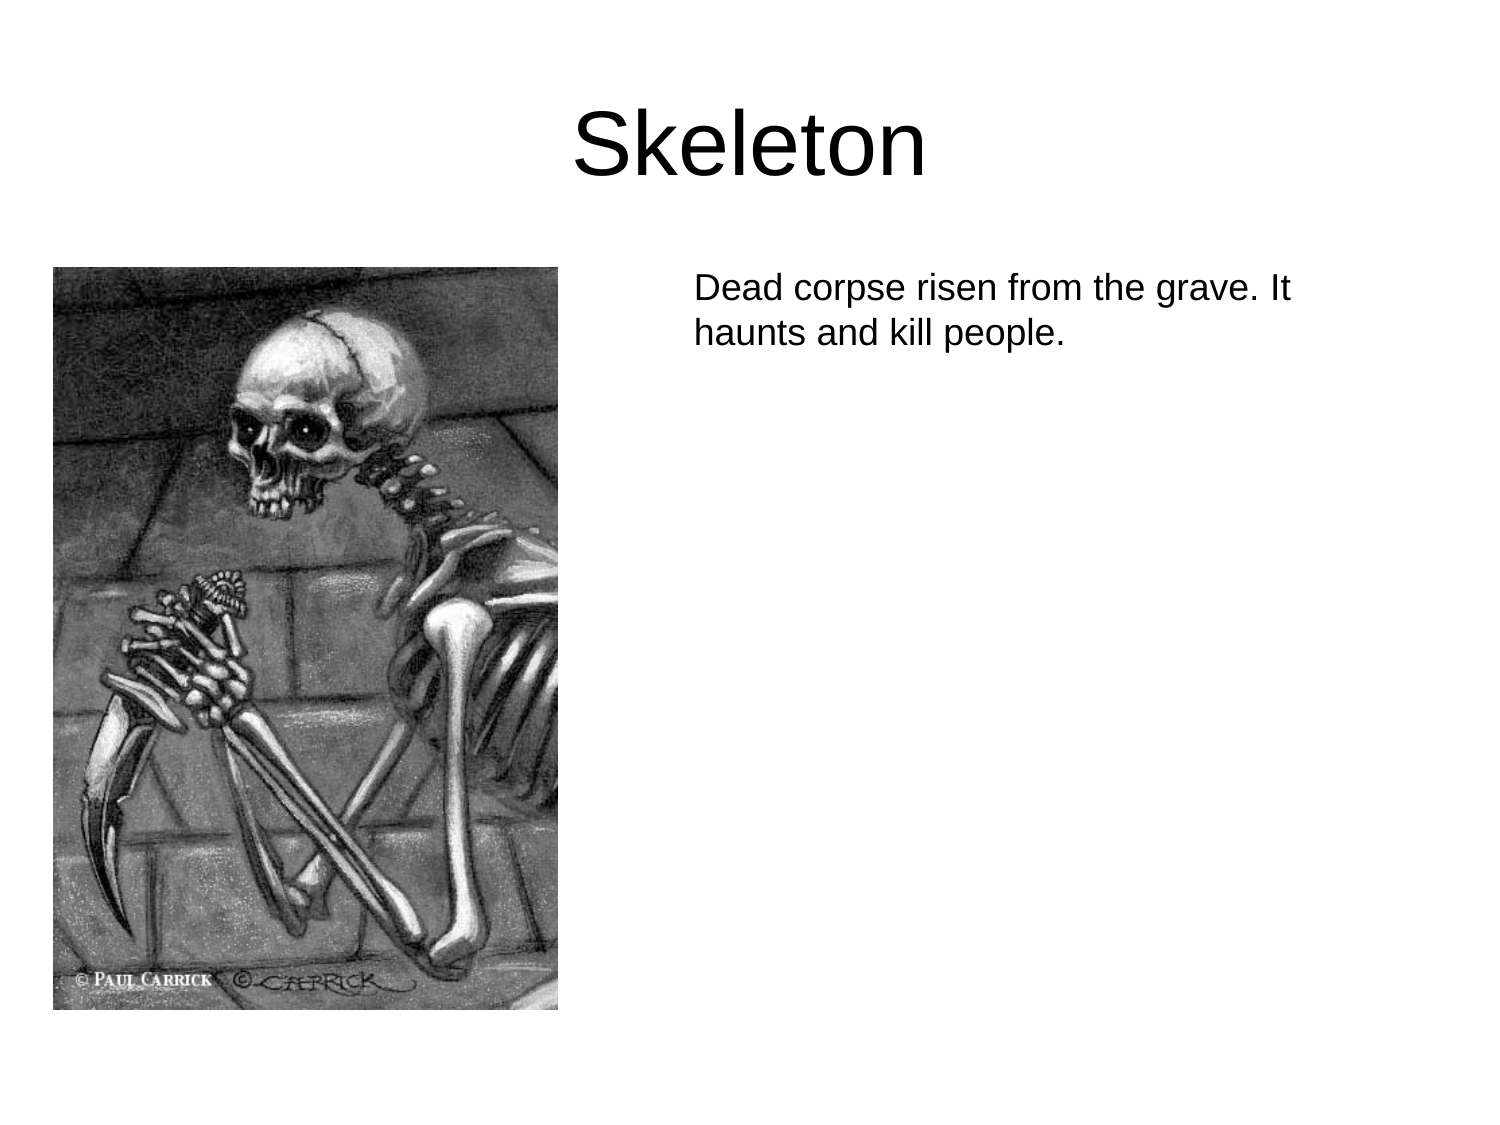

# Skeleton
Dead corpse risen from the grave. It haunts and kill people.